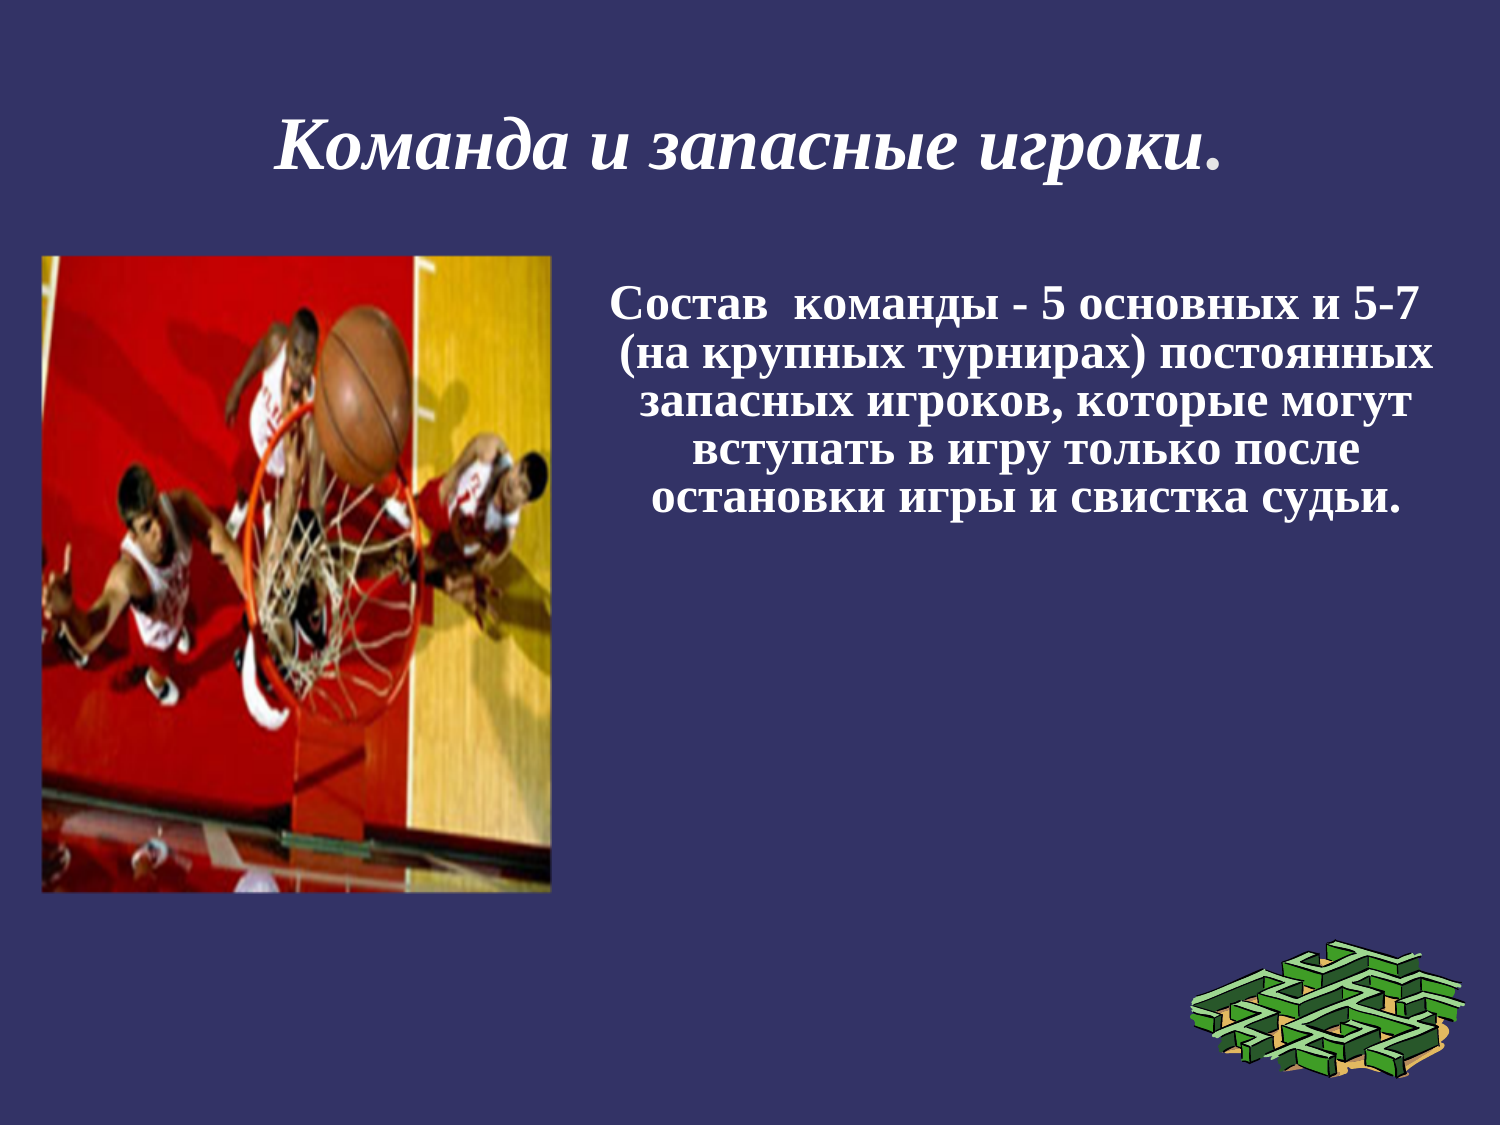

# Команда и запасные игроки.
 Состав команды - 5 основных и 5-7 (на крупных турнирах) постоянных запасных игроков, которые могут вступать в игру только после остановки игры и свистка судьи.